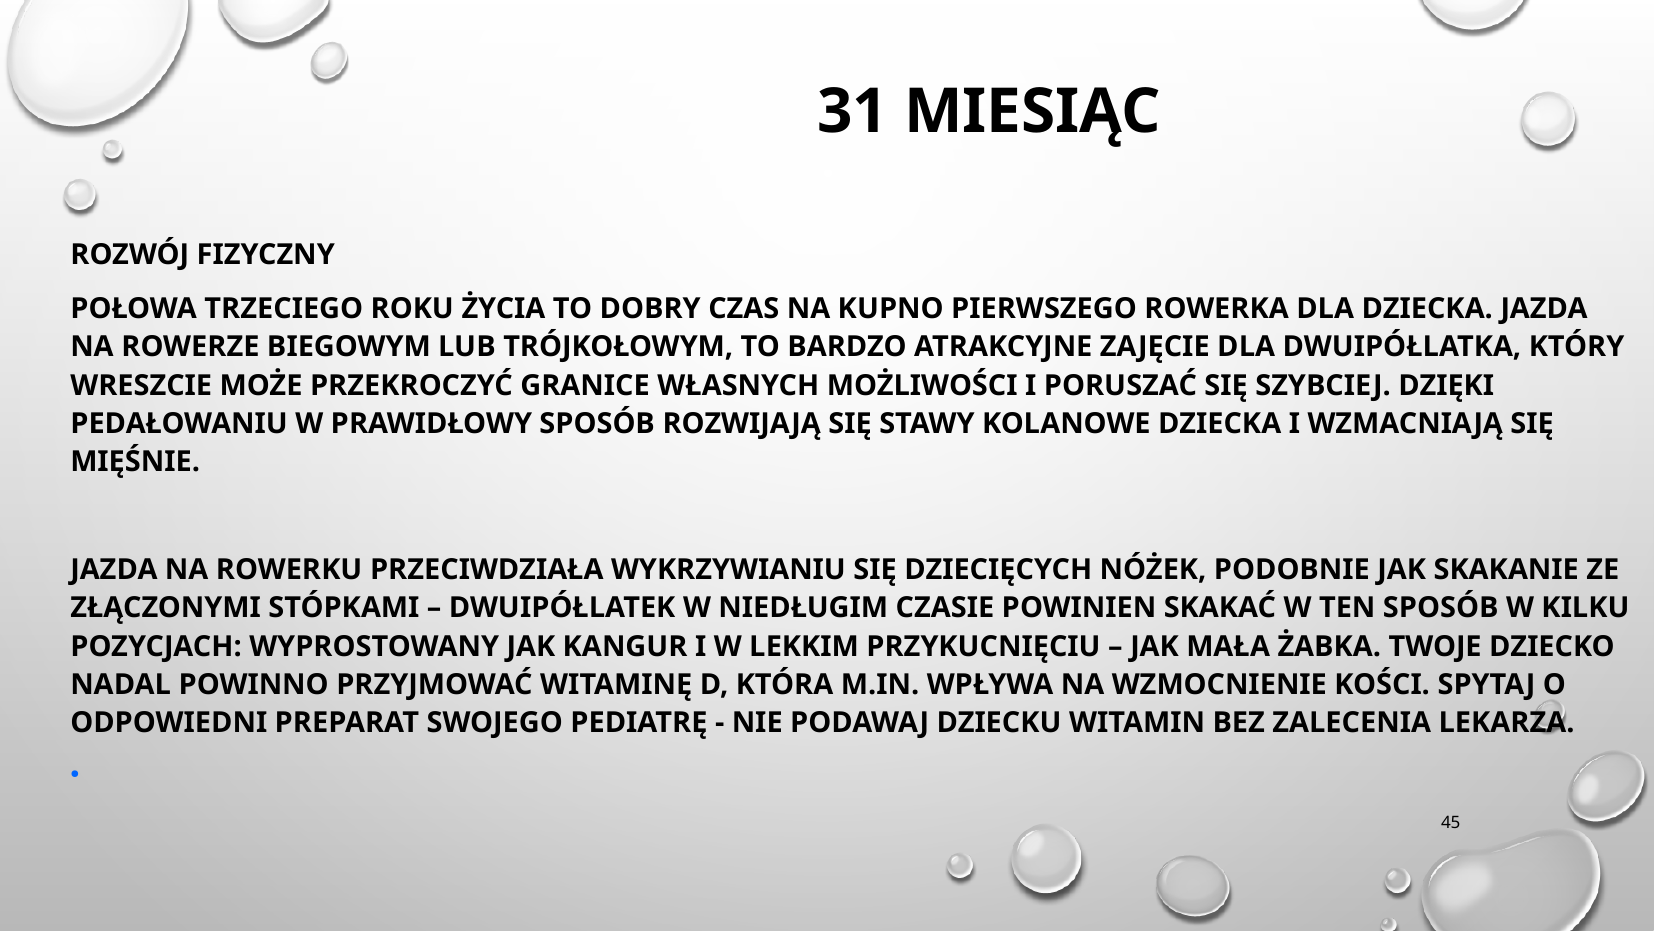

# 31 miesiąc
Rozwój fizyczny
Połowa trzeciego roku życia to dobry czas na kupno pierwszego rowerka dla dziecka. Jazda na rowerze biegowym lub trójkołowym, to bardzo atrakcyjne zajęcie dla dwuipółlatka, który wreszcie może przekroczyć granice własnych możliwości i poruszać się szybciej. Dzięki pedałowaniu w prawidłowy sposób rozwijają się stawy kolanowe dziecka i wzmacniają się mięśnie.
Jazda na rowerku przeciwdziała wykrzywianiu się dziecięcych nóżek, podobnie jak skakanie ze złączonymi stópkami – dwuipółlatek w niedługim czasie powinien skakać w ten sposób w kilku pozycjach: wyprostowany jak kangur i w lekkim przykucnięciu – jak mała żabka. Twoje dziecko nadal powinno przyjmować witaminę D, która m.in. wpływa na wzmocnienie kości. Spytaj o odpowiedni preparat swojego pediatrę - nie podawaj dziecku witamin bez zalecenia lekarza.
44